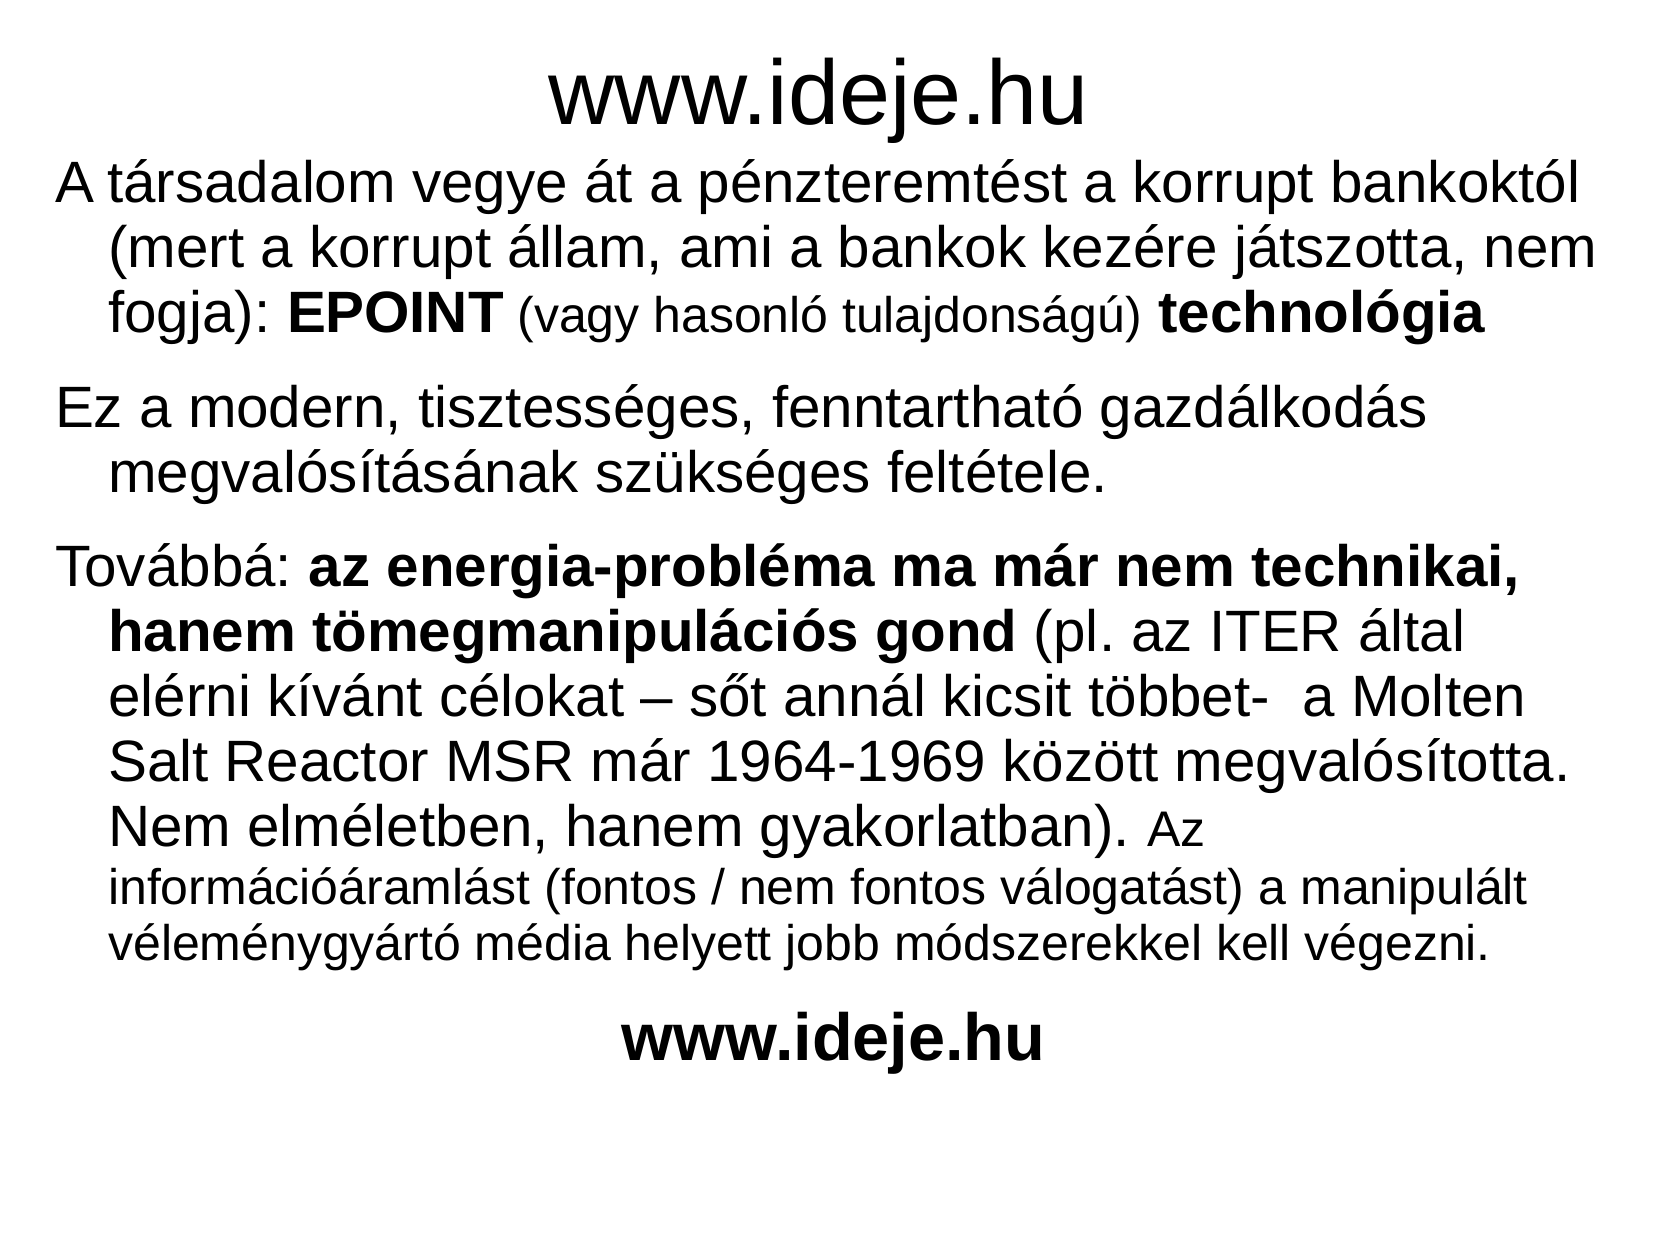

# www.ideje.hu
A társadalom vegye át a pénzteremtést a korrupt bankoktól (mert a korrupt állam, ami a bankok kezére játszotta, nem fogja): EPOINT (vagy hasonló tulajdonságú) technológia
Ez a modern, tisztességes, fenntartható gazdálkodás megvalósításának szükséges feltétele.
Továbbá: az energia-probléma ma már nem technikai, hanem tömegmanipulációs gond (pl. az ITER által elérni kívánt célokat – sőt annál kicsit többet- a Molten Salt Reactor MSR már 1964-1969 között megvalósította. Nem elméletben, hanem gyakorlatban). Az információáramlást (fontos / nem fontos válogatást) a manipulált véleménygyártó média helyett jobb módszerekkel kell végezni.
www.ideje.hu